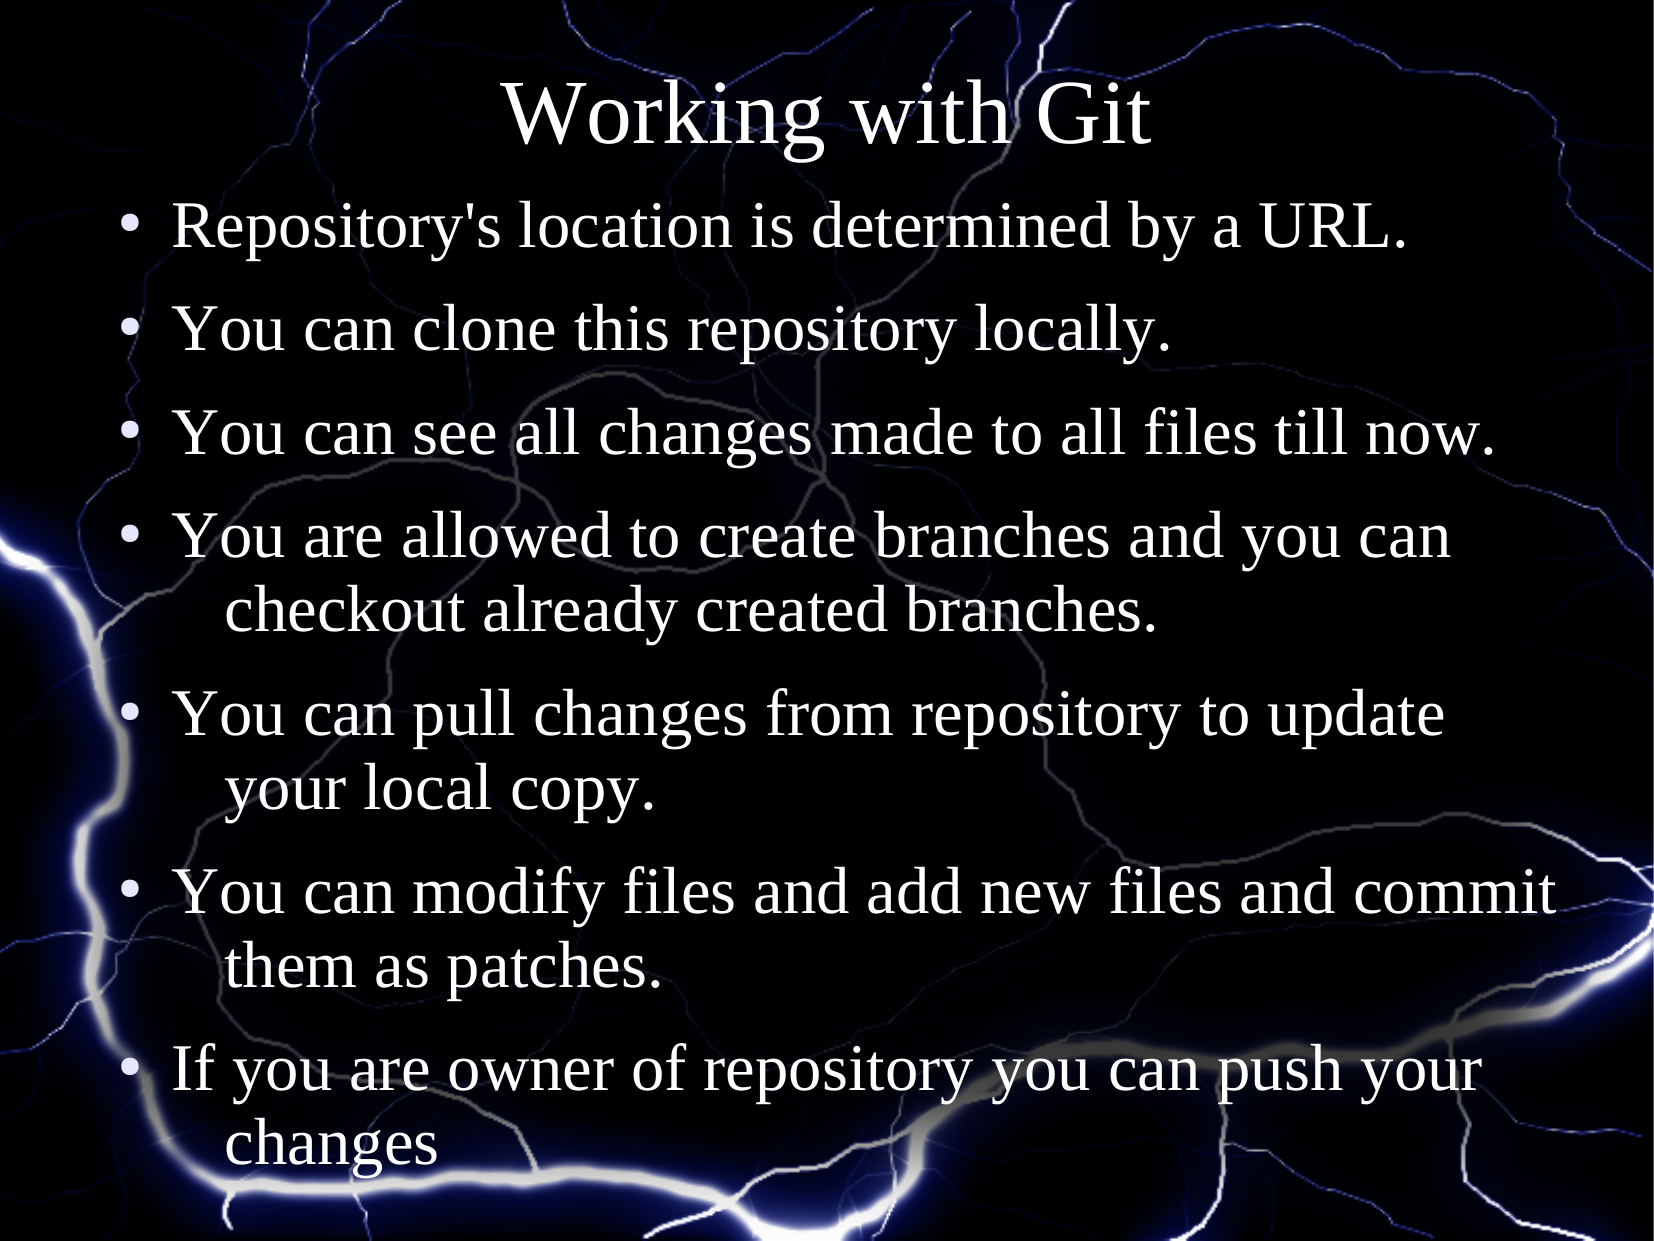

# Working with Git
Repository's location is determined by a URL.
You can clone this repository locally.
You can see all changes made to all files till now.
You are allowed to create branches and you can checkout already created branches.
You can pull changes from repository to update your local copy.
You can modify files and add new files and commit them as patches.
If you are owner of repository you can push your changes